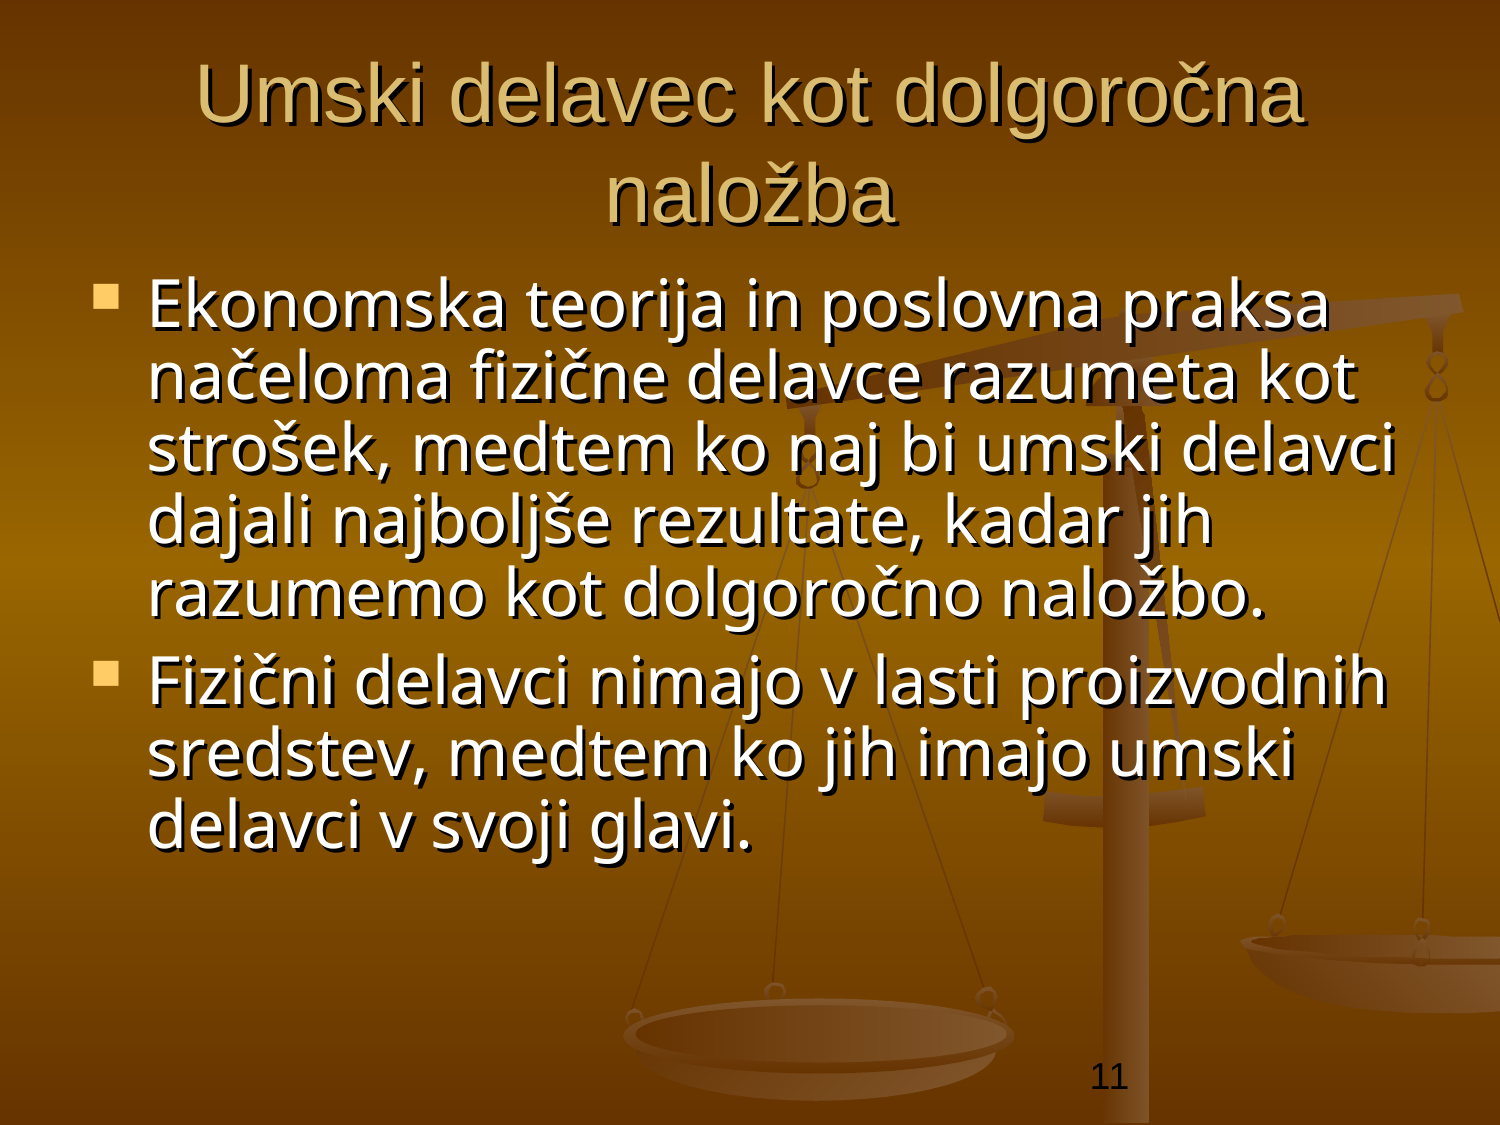

# Umski delavec kot dolgoročna naložba
Ekonomska teorija in poslovna praksa načeloma fizične delavce razumeta kot strošek, medtem ko naj bi umski delavci dajali najboljše rezultate, kadar jih razumemo kot dolgoročno naložbo.
Fizični delavci nimajo v lasti proizvodnih sredstev, medtem ko jih imajo umski delavci v svoji glavi.
11